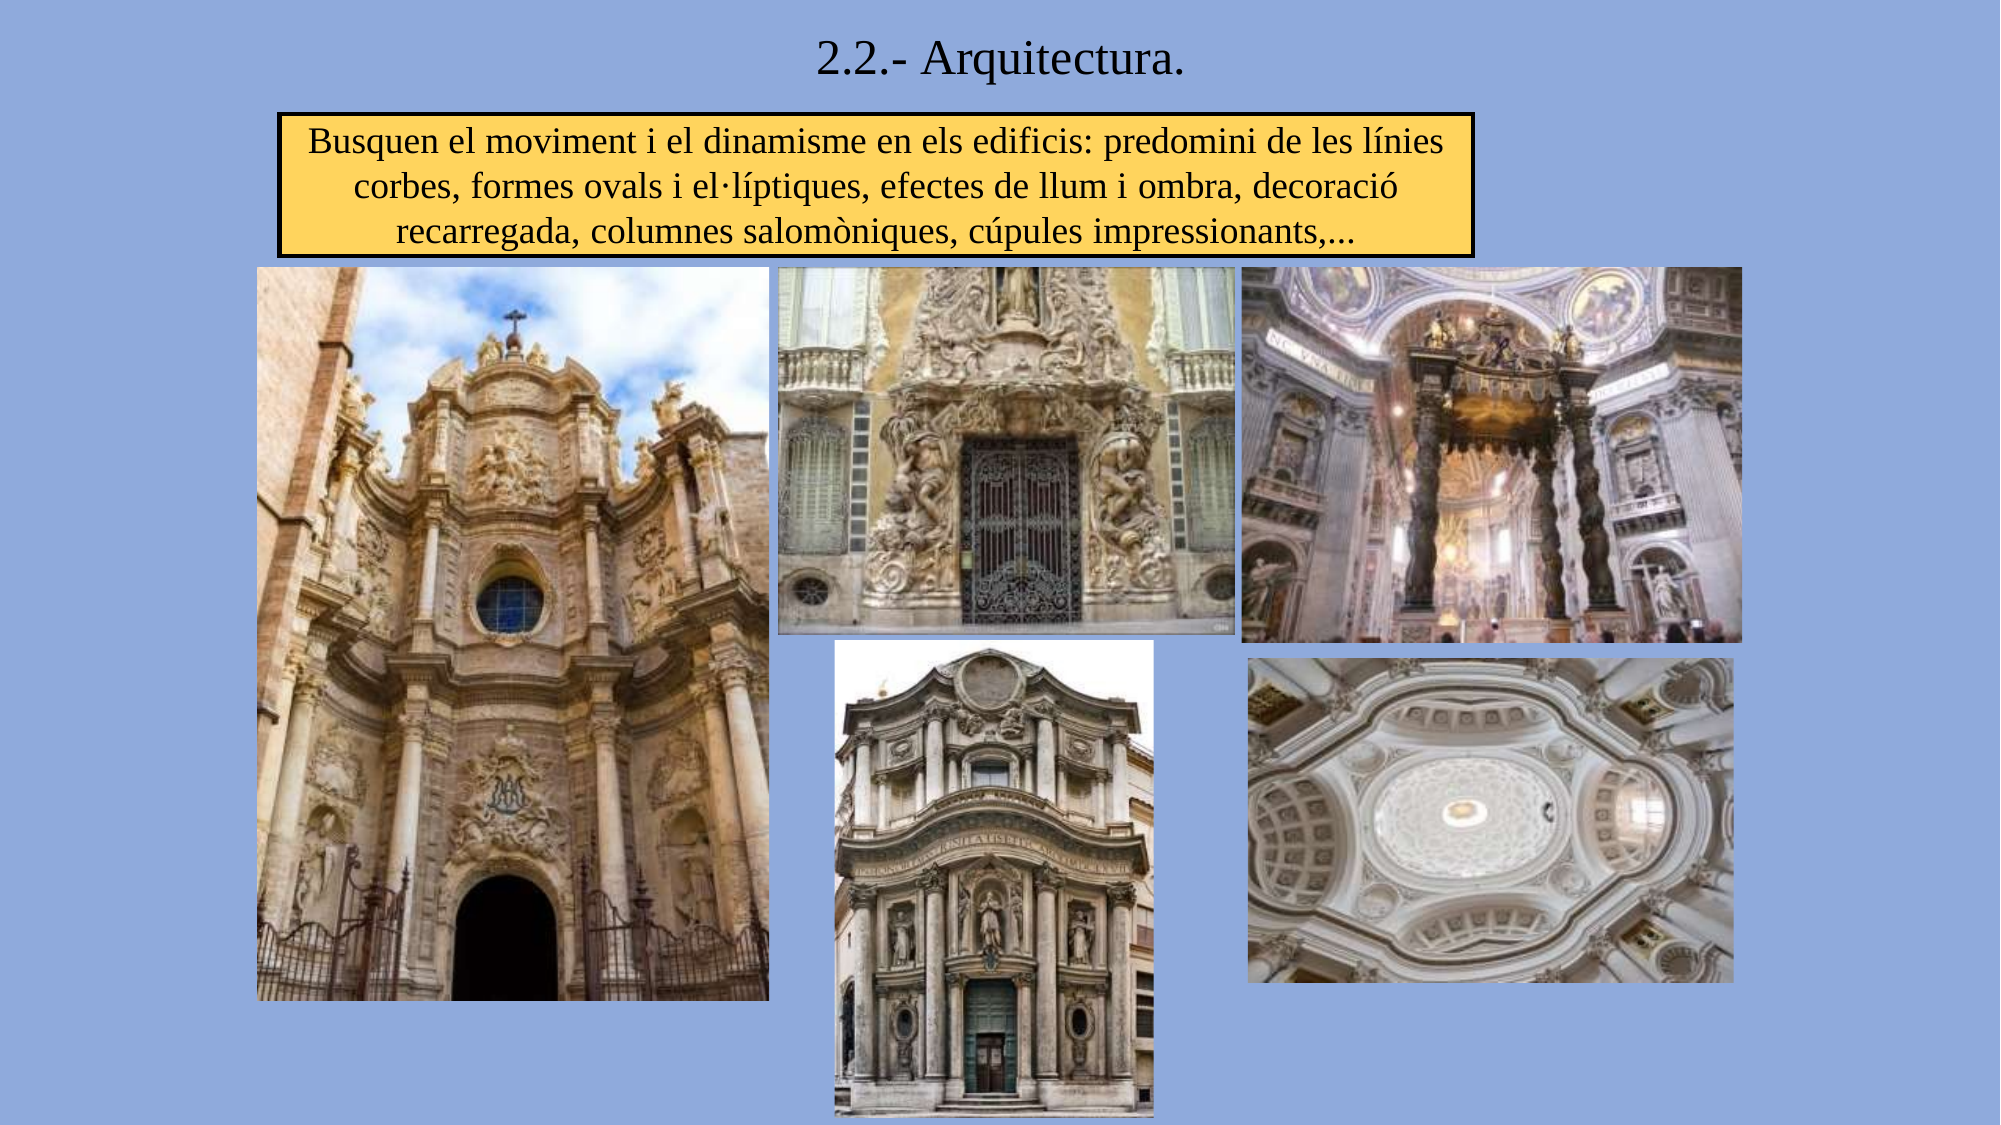

2.2.- Arquitectura.
Busquen el moviment i el dinamisme en els edificis: predomini de les línies corbes, formes ovals i el·líptiques, efectes de llum i ombra, decoració recarregada, columnes salomòniques, cúpules impressionants,...